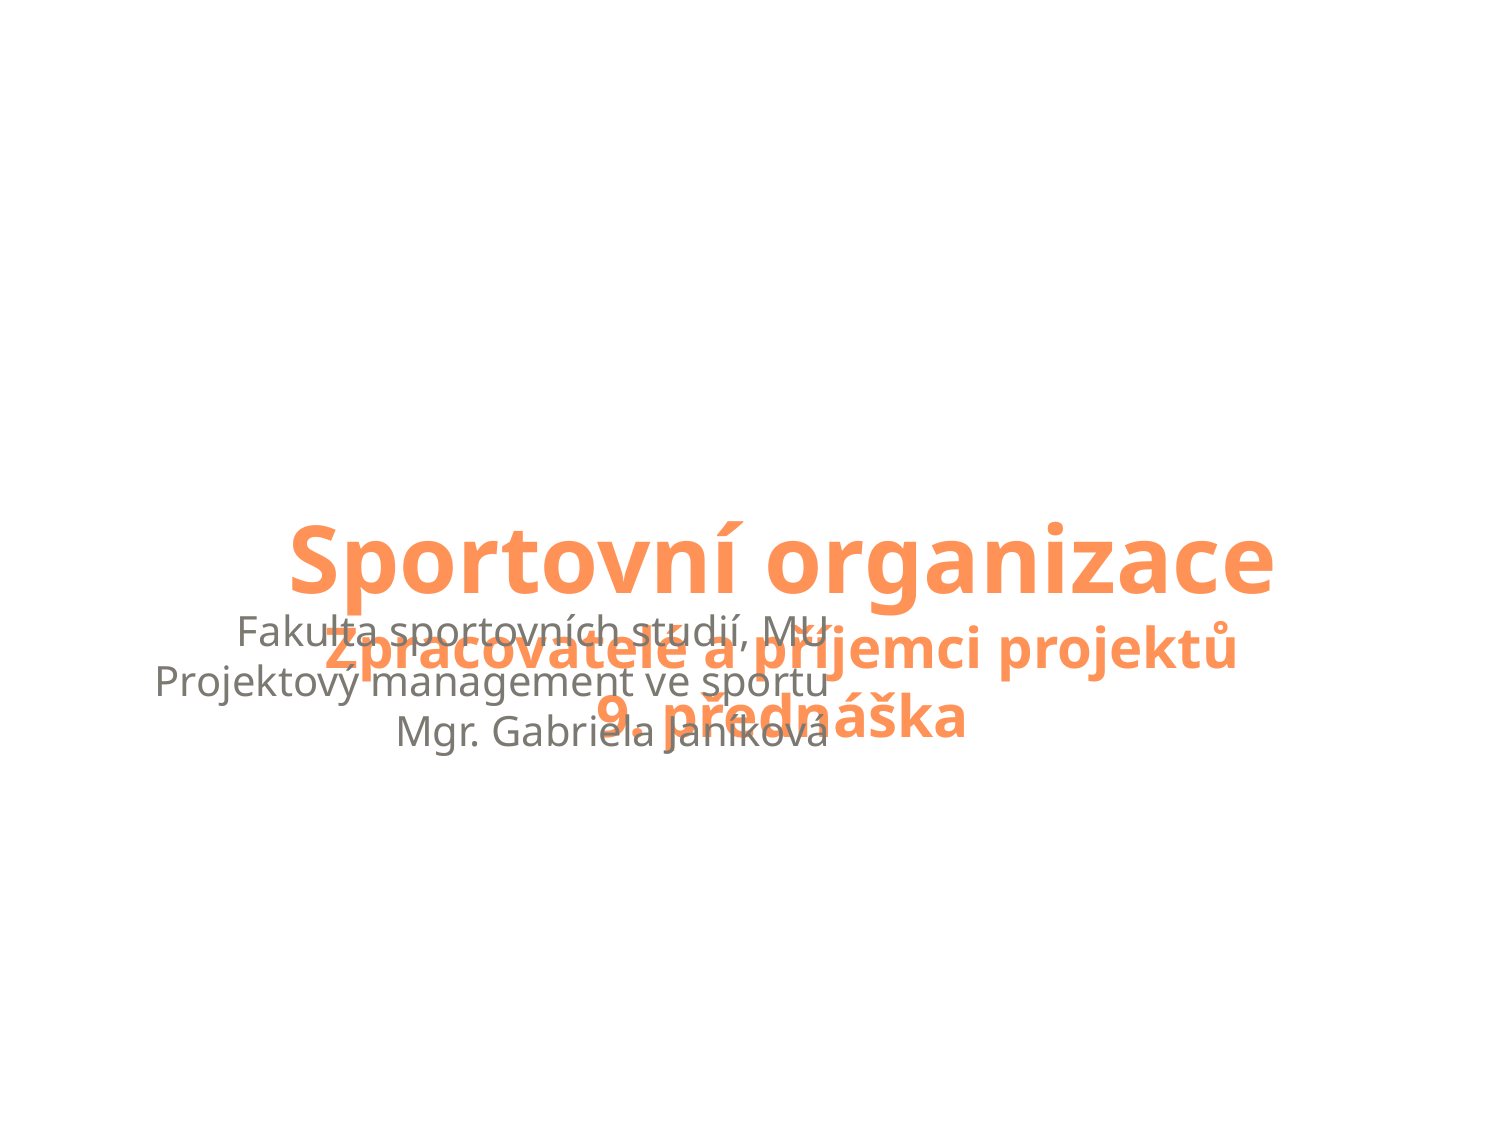

# Sportovní organizace Zpracovatelé a příjemci projektů 9. přednáška
Fakulta sportovních studií, MU
Projektový management ve sportu
Mgr. Gabriela Janíková